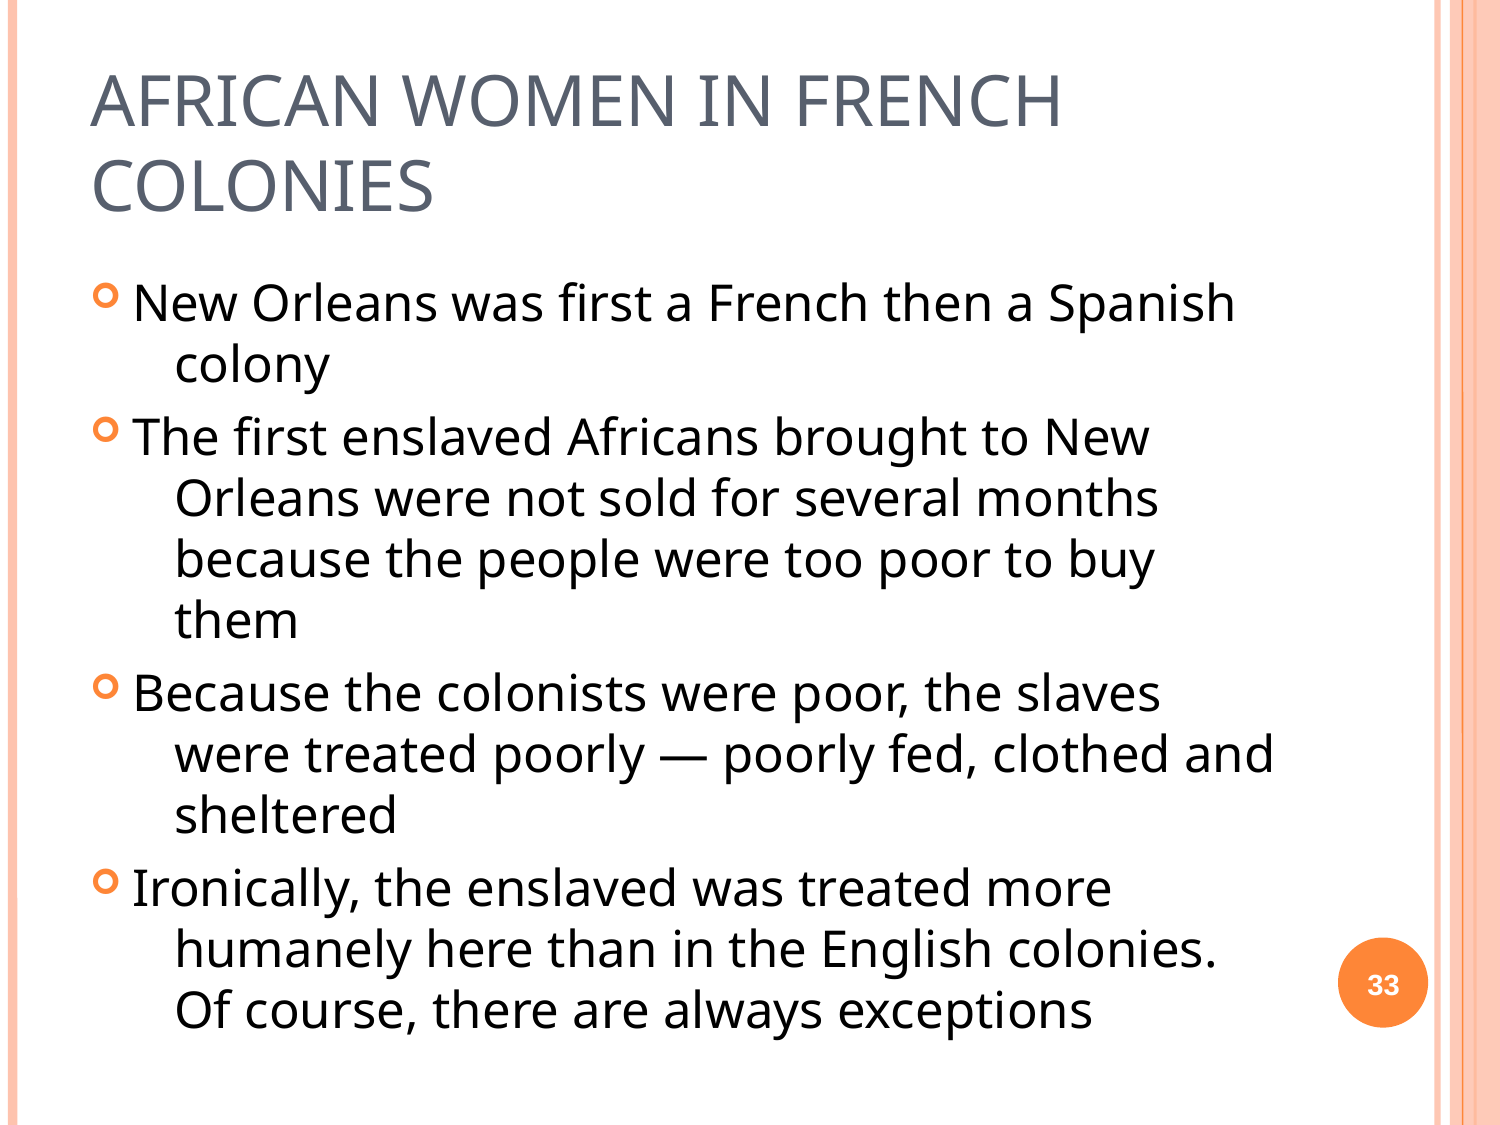

# African Women in French Colonies
New Orleans was first a French then a Spanish colony
The first enslaved Africans brought to New Orleans were not sold for several months because the people were too poor to buy them
Because the colonists were poor, the slaves were treated poorly — poorly fed, clothed and sheltered
Ironically, the enslaved was treated more humanely here than in the English colonies. Of course, there are always exceptions